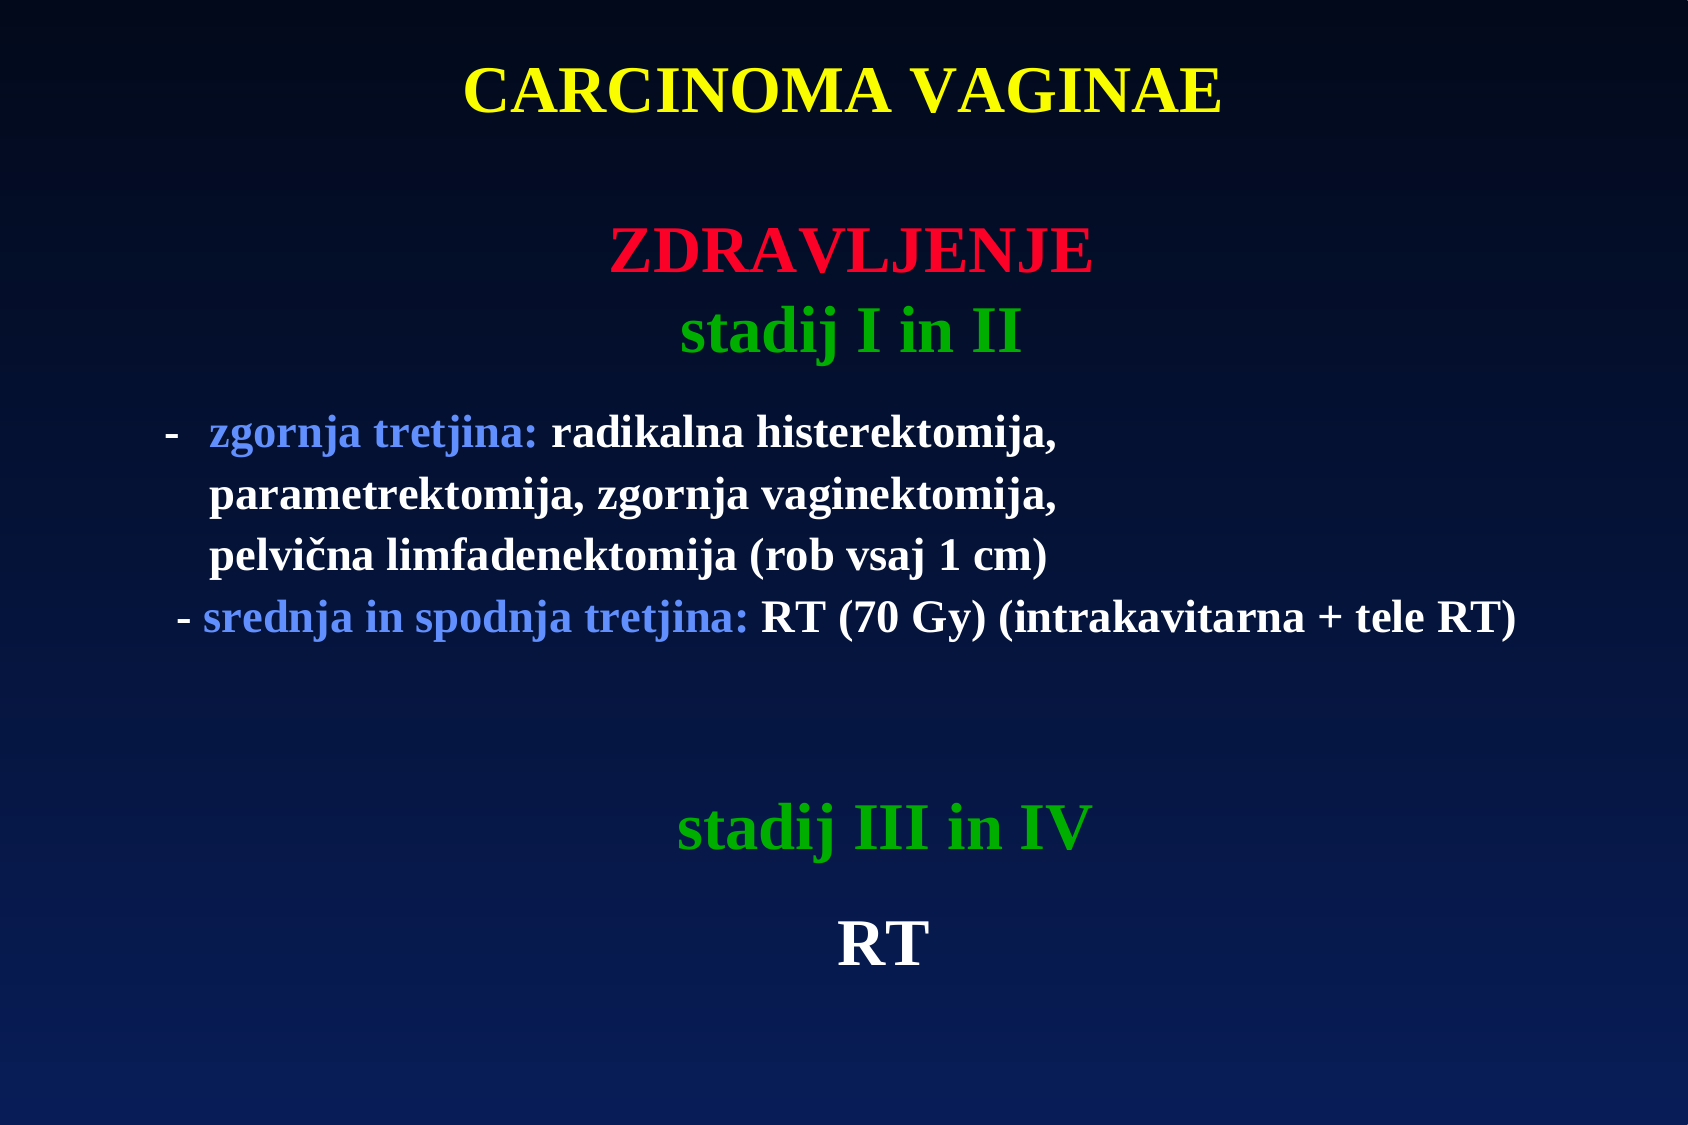

# CARCINOMA VAGINAE ZDRAVLJENJE stadij I in II
-	zgornja tretjina: radikalna histerektomija,
	parametrektomija, zgornja vaginektomija,
	pelvična limfadenektomija (rob vsaj 1 cm)
 - srednja in spodnja tretjina: RT (70 Gy) (intrakavitarna + tele RT)
stadij III in IV
RT